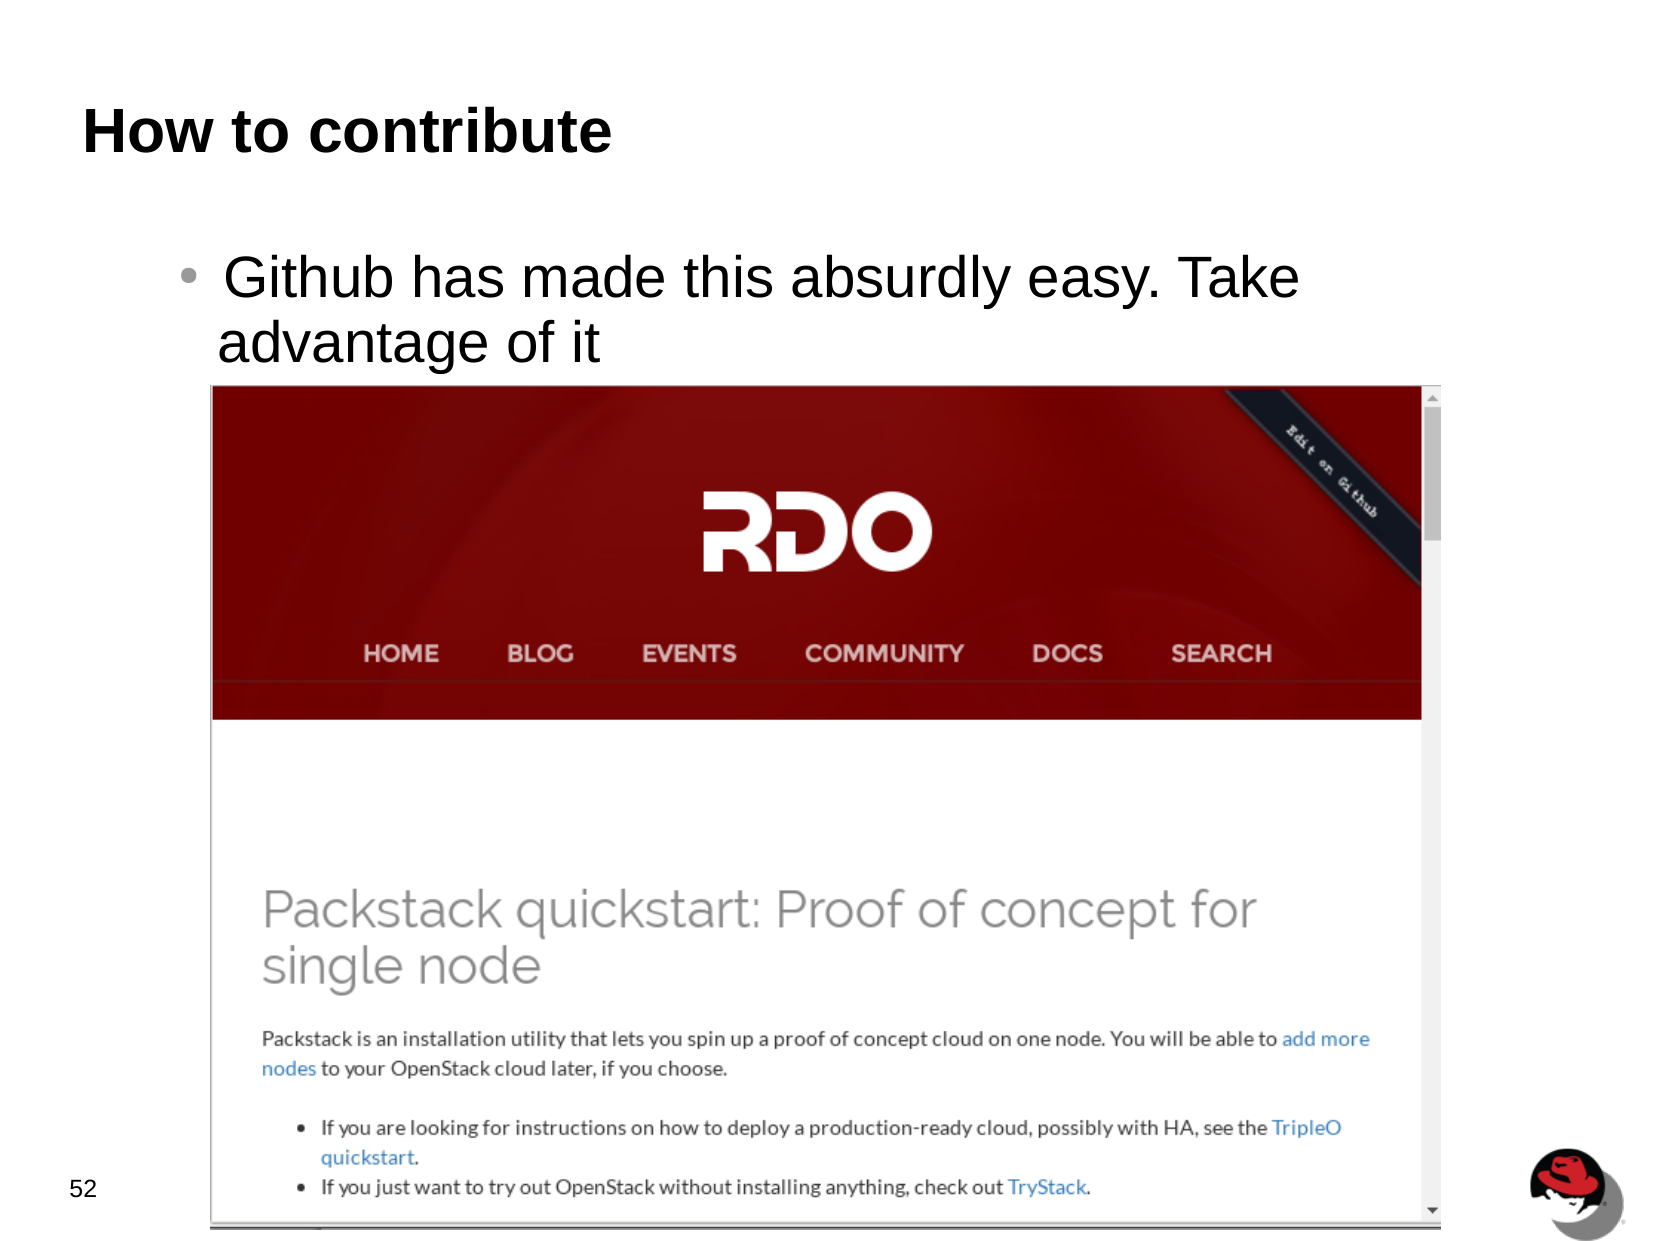

# How to contribute
Github has made this absurdly easy. Take advantage of it